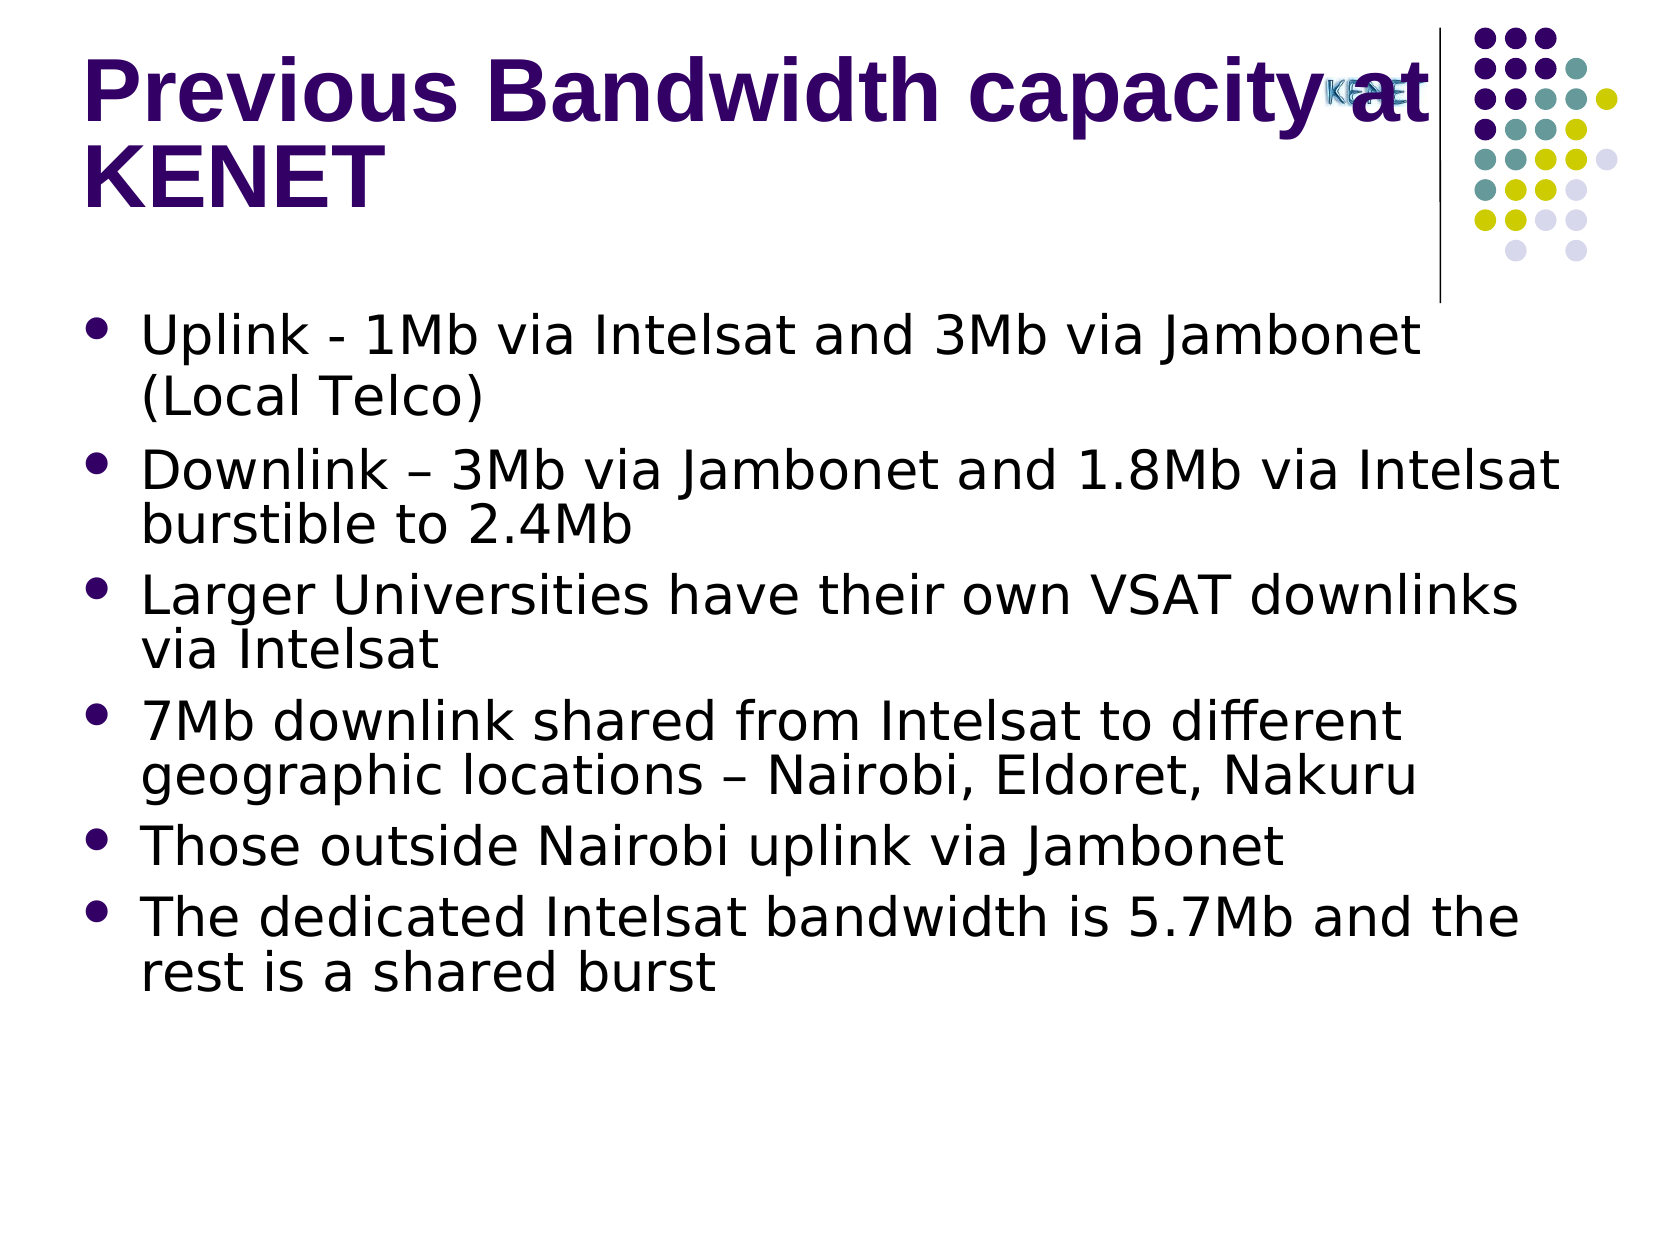

# Previous Bandwidth capacity at KENET
Uplink - 1Mb via Intelsat and 3Mb via Jambonet (Local Telco)‏
Downlink – 3Mb via Jambonet and 1.8Mb via Intelsat burstible to 2.4Mb
Larger Universities have their own VSAT downlinks via Intelsat
7Mb downlink shared from Intelsat to different geographic locations – Nairobi, Eldoret, Nakuru
Those outside Nairobi uplink via Jambonet
The dedicated Intelsat bandwidth is 5.7Mb and the rest is a shared burst